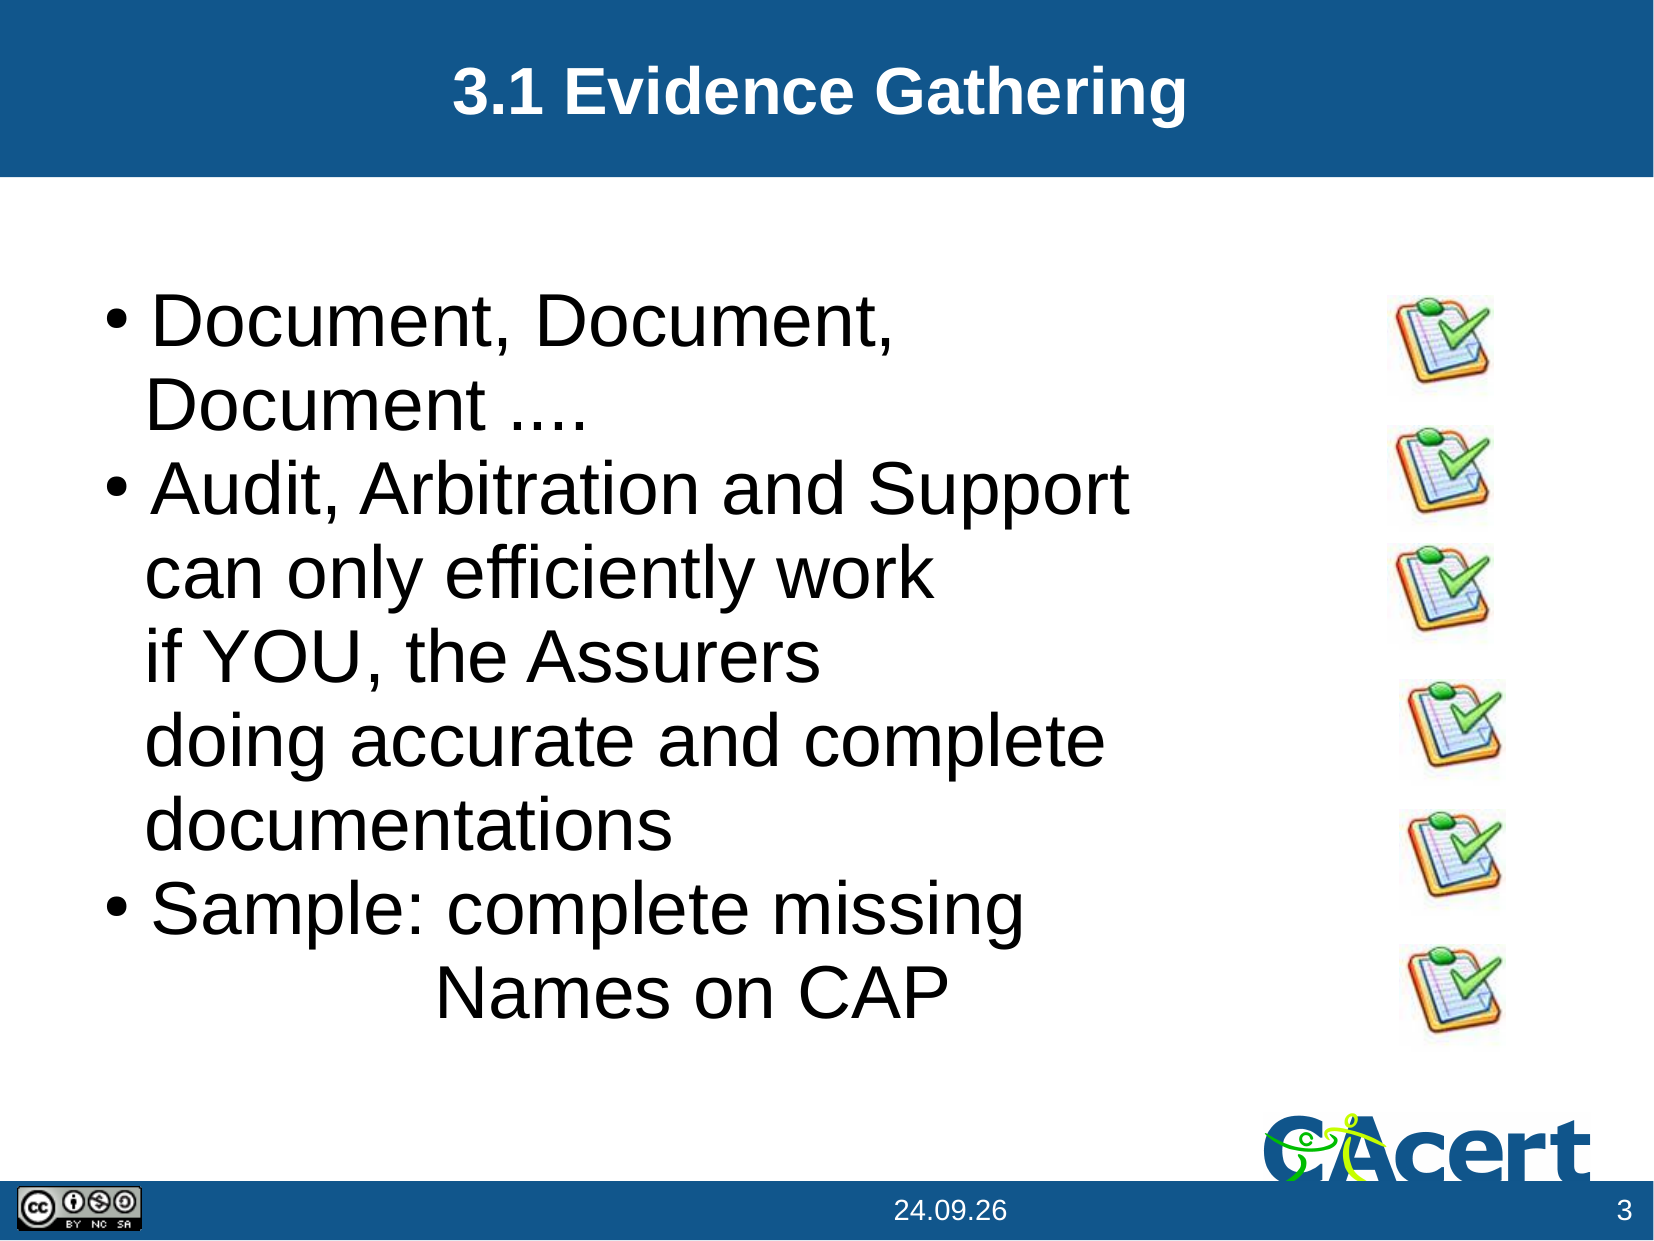

# 3.1 Evidence Gathering
 Document, Document,
 Document ....
 Audit, Arbitration and Support
 can only efficiently work
 if YOU, the Assurers
 doing accurate and complete
 documentations
 Sample: complete missing
 Names on CAP